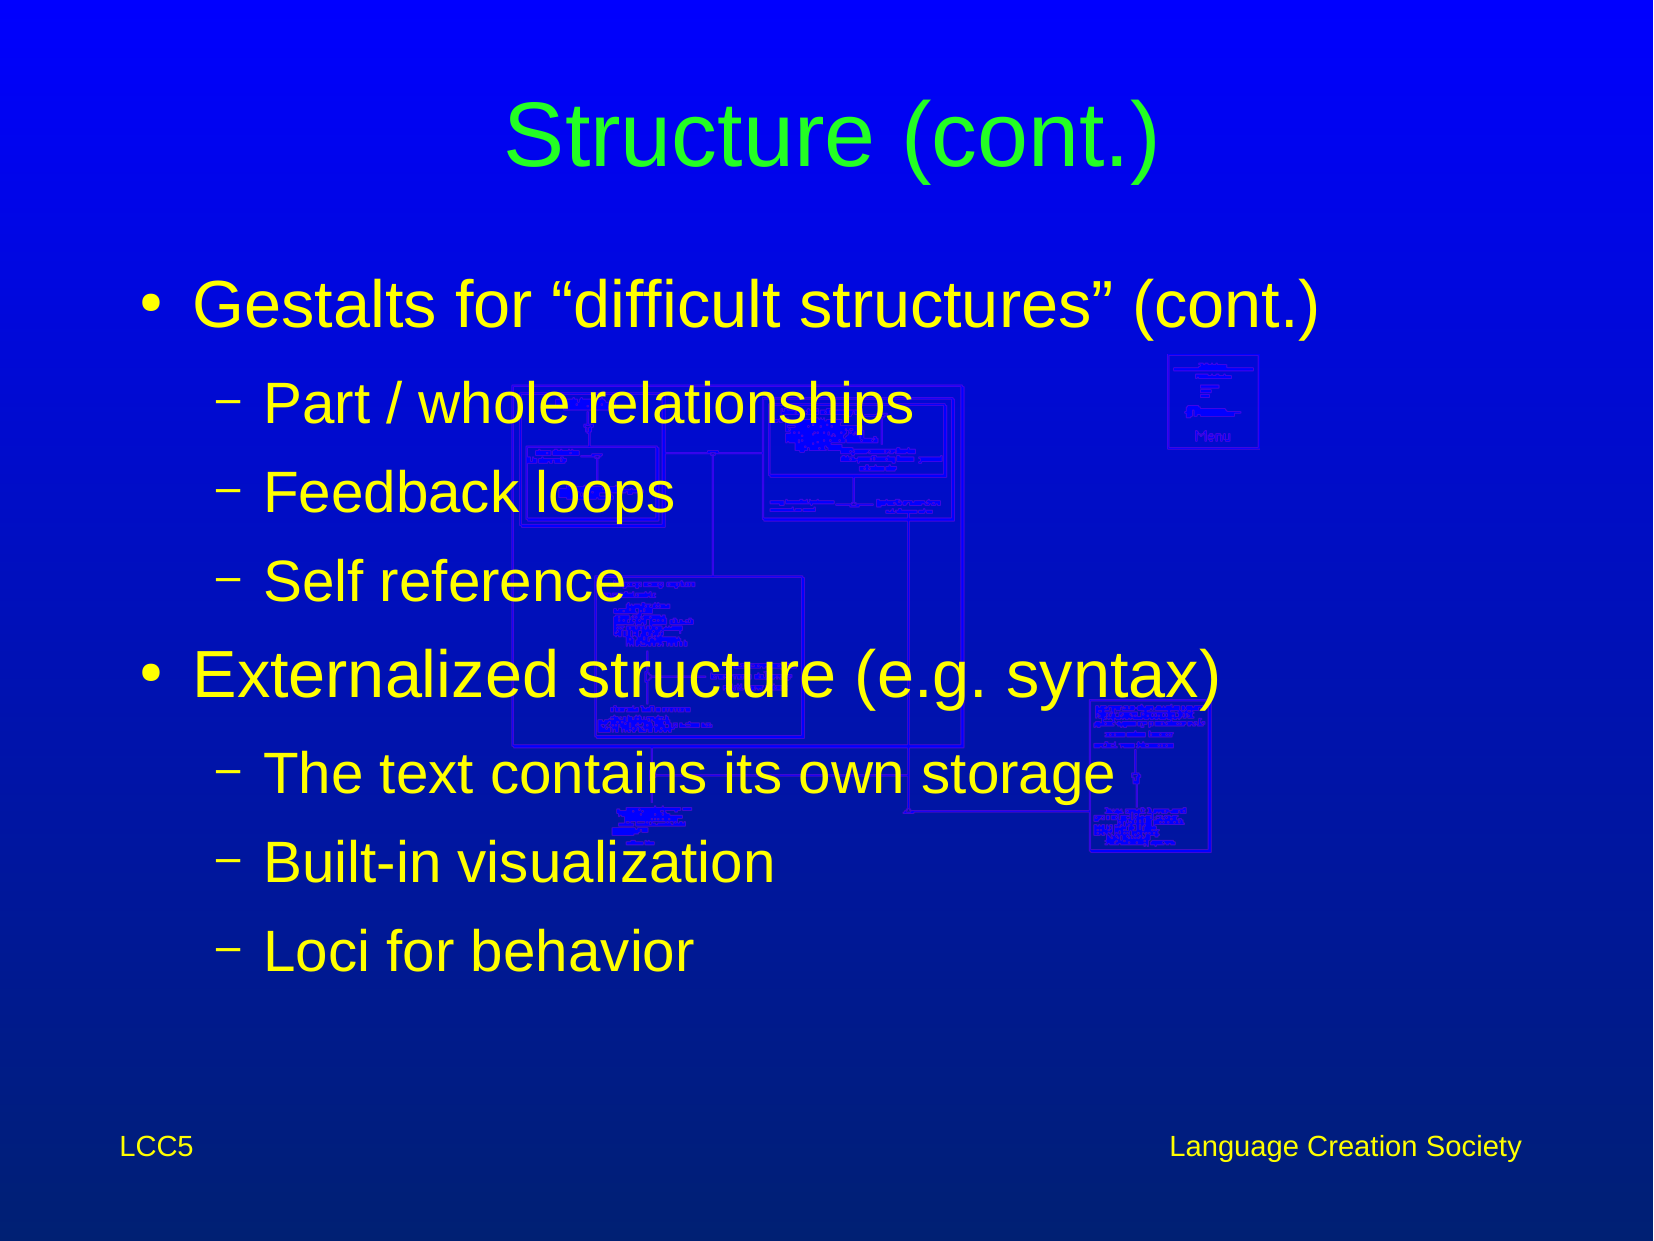

# Structure (cont.)
Gestalts for “difficult structures” (cont.)
Part / whole relationships
Feedback loops
Self reference
Externalized structure (e.g. syntax)
The text contains its own storage
Built-in visualization
Loci for behavior